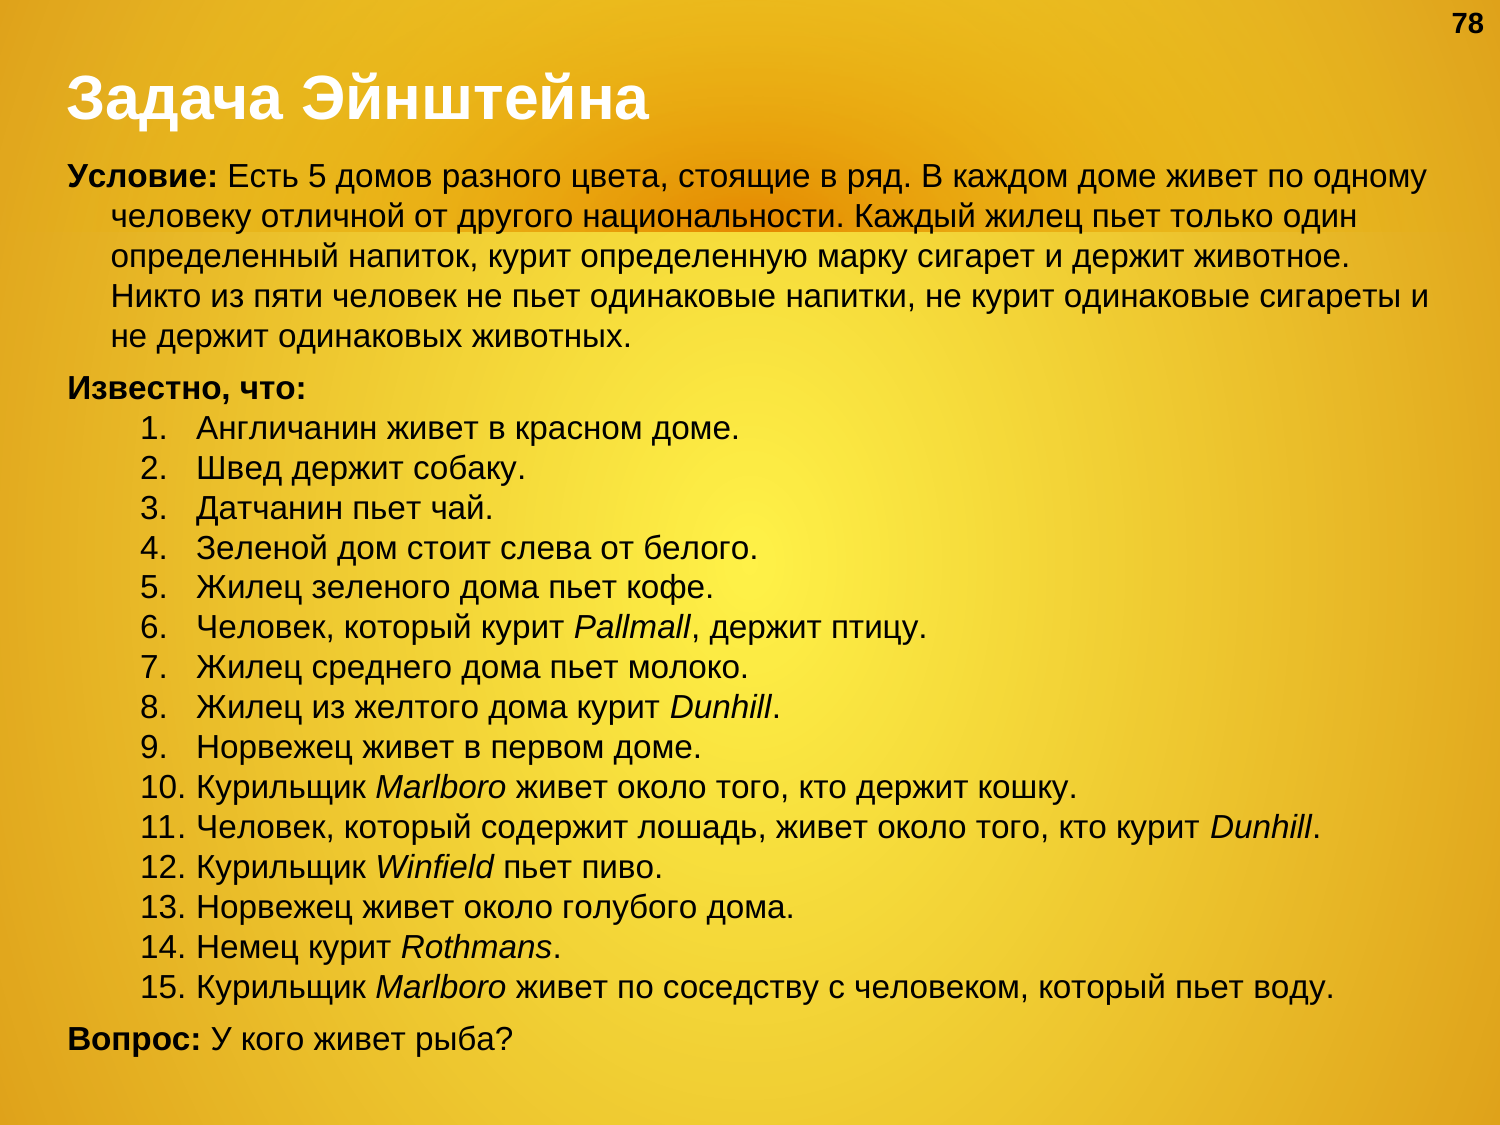

# Задача Эйнштейна
Условие: Есть 5 домов разного цвета, стоящие в ряд. В каждом доме живет по одному человеку отличной от другого национальности. Каждый жилец пьет только один определенный напиток, курит определенную марку сигарет и держит животное. Никто из пяти человек не пьет одинаковые напитки, не курит одинаковые сигареты и не держит одинаковых животных.
Известно, что:
Англичанин живет в красном доме.
Швед держит собаку.
Датчанин пьет чай.
Зеленой дом стоит слева от белого.
Жилец зеленого дома пьет кофе.
Человек, который курит Pallmall, держит птицу.
Жилец среднего дома пьет молоко.
Жилец из желтого дома курит Dunhill.
Норвежец живет в первом доме.
Курильщик Marlboro живет около того, кто держит кошку.
Человек, который содержит лошадь, живет около того, кто курит Dunhill.
Курильщик Winfield пьет пиво.
Норвежец живет около голубого дома.
Немец курит Rothmans.
Курильщик Marlboro живет по соседству с человеком, который пьет воду.
Вопрос: У кого живет рыба?